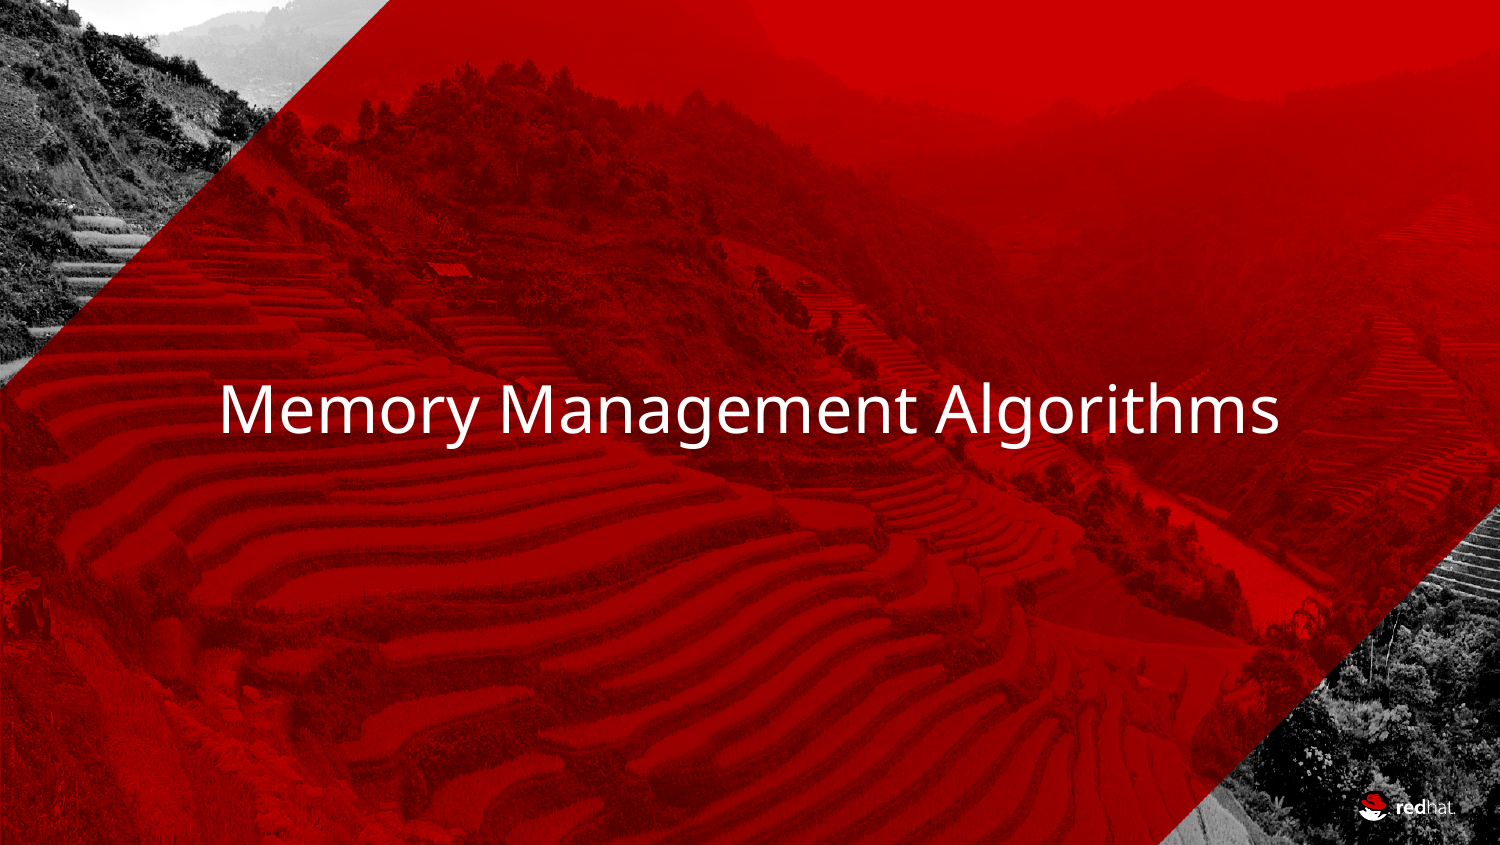

# Memory Management Algorithms
INSERT DESIGNATOR, IF NEEDED
8